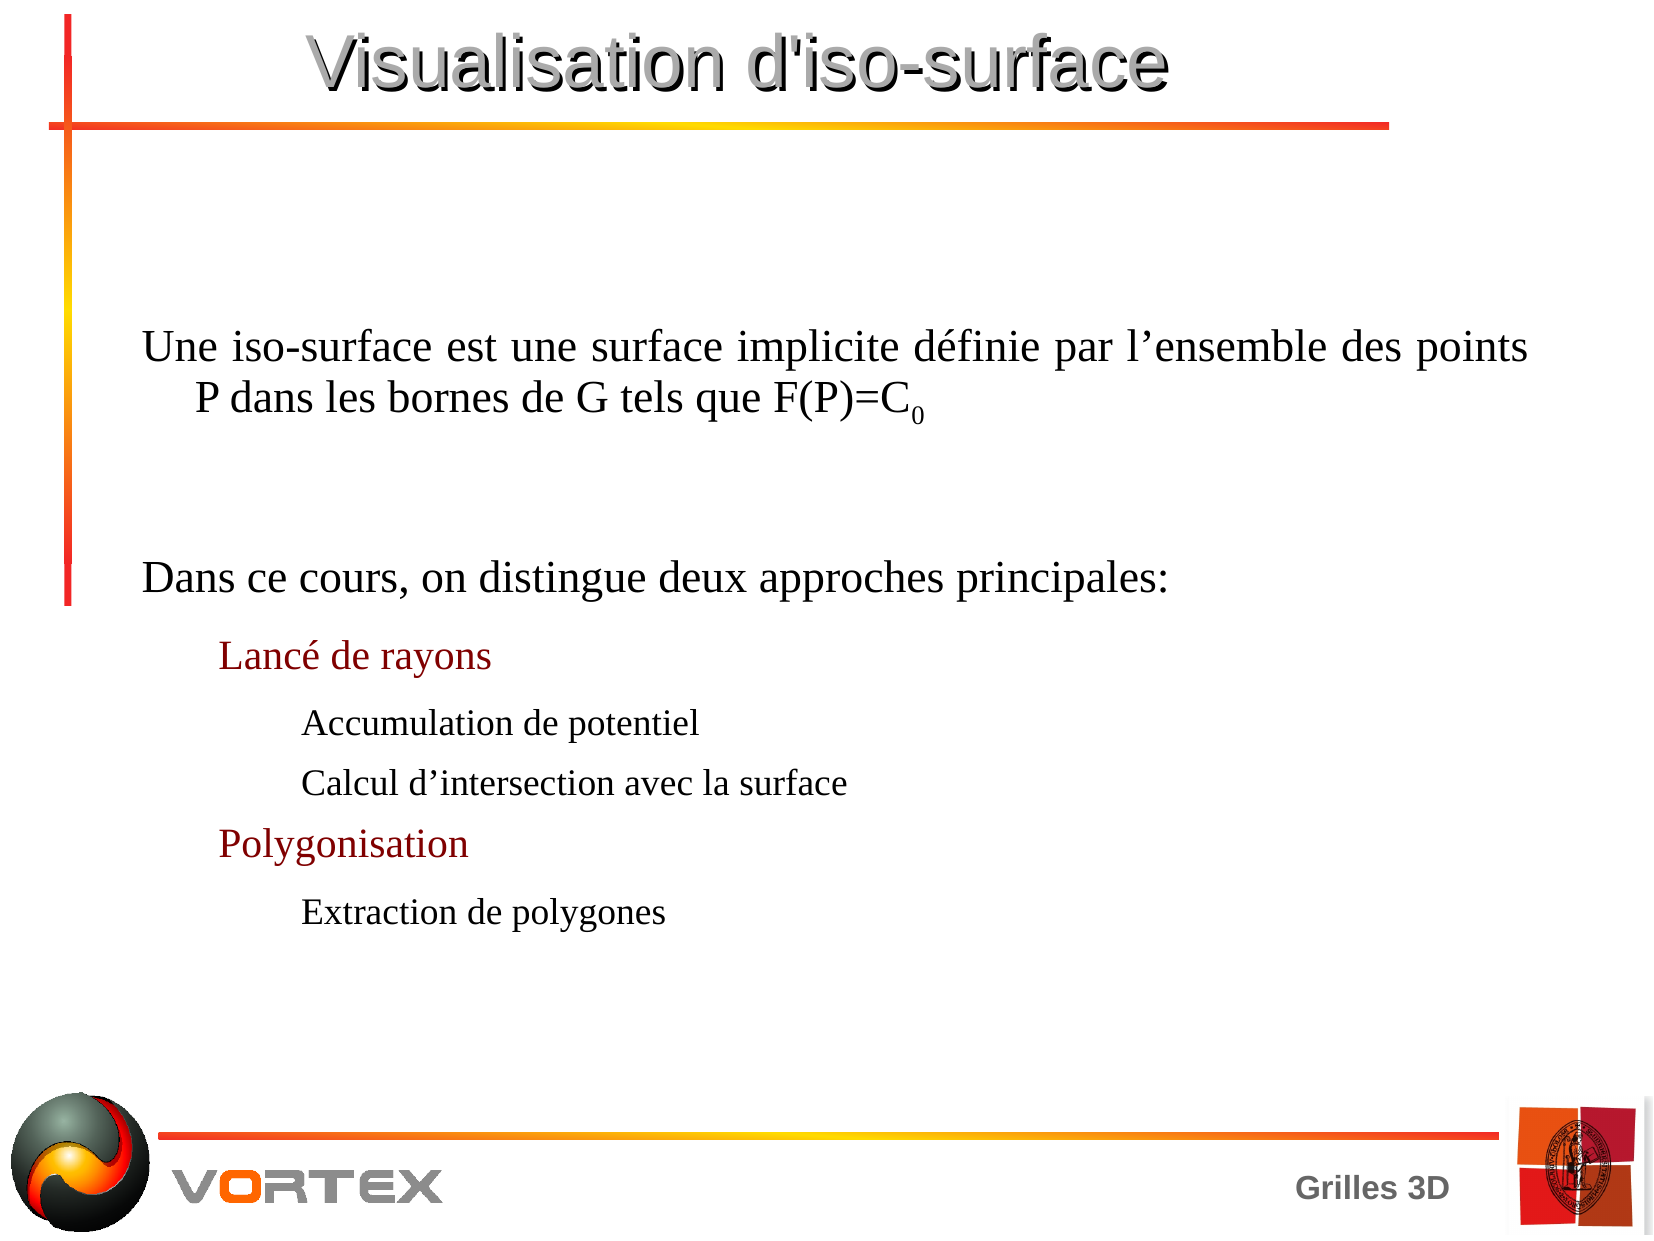

# Visualisation d'iso-surface
Une iso-surface est une surface implicite définie par l’ensemble des points P dans les bornes de G tels que F(P)=C0
Dans ce cours, on distingue deux approches principales:
Lancé de rayons
Accumulation de potentiel
Calcul d’intersection avec la surface
Polygonisation
Extraction de polygones